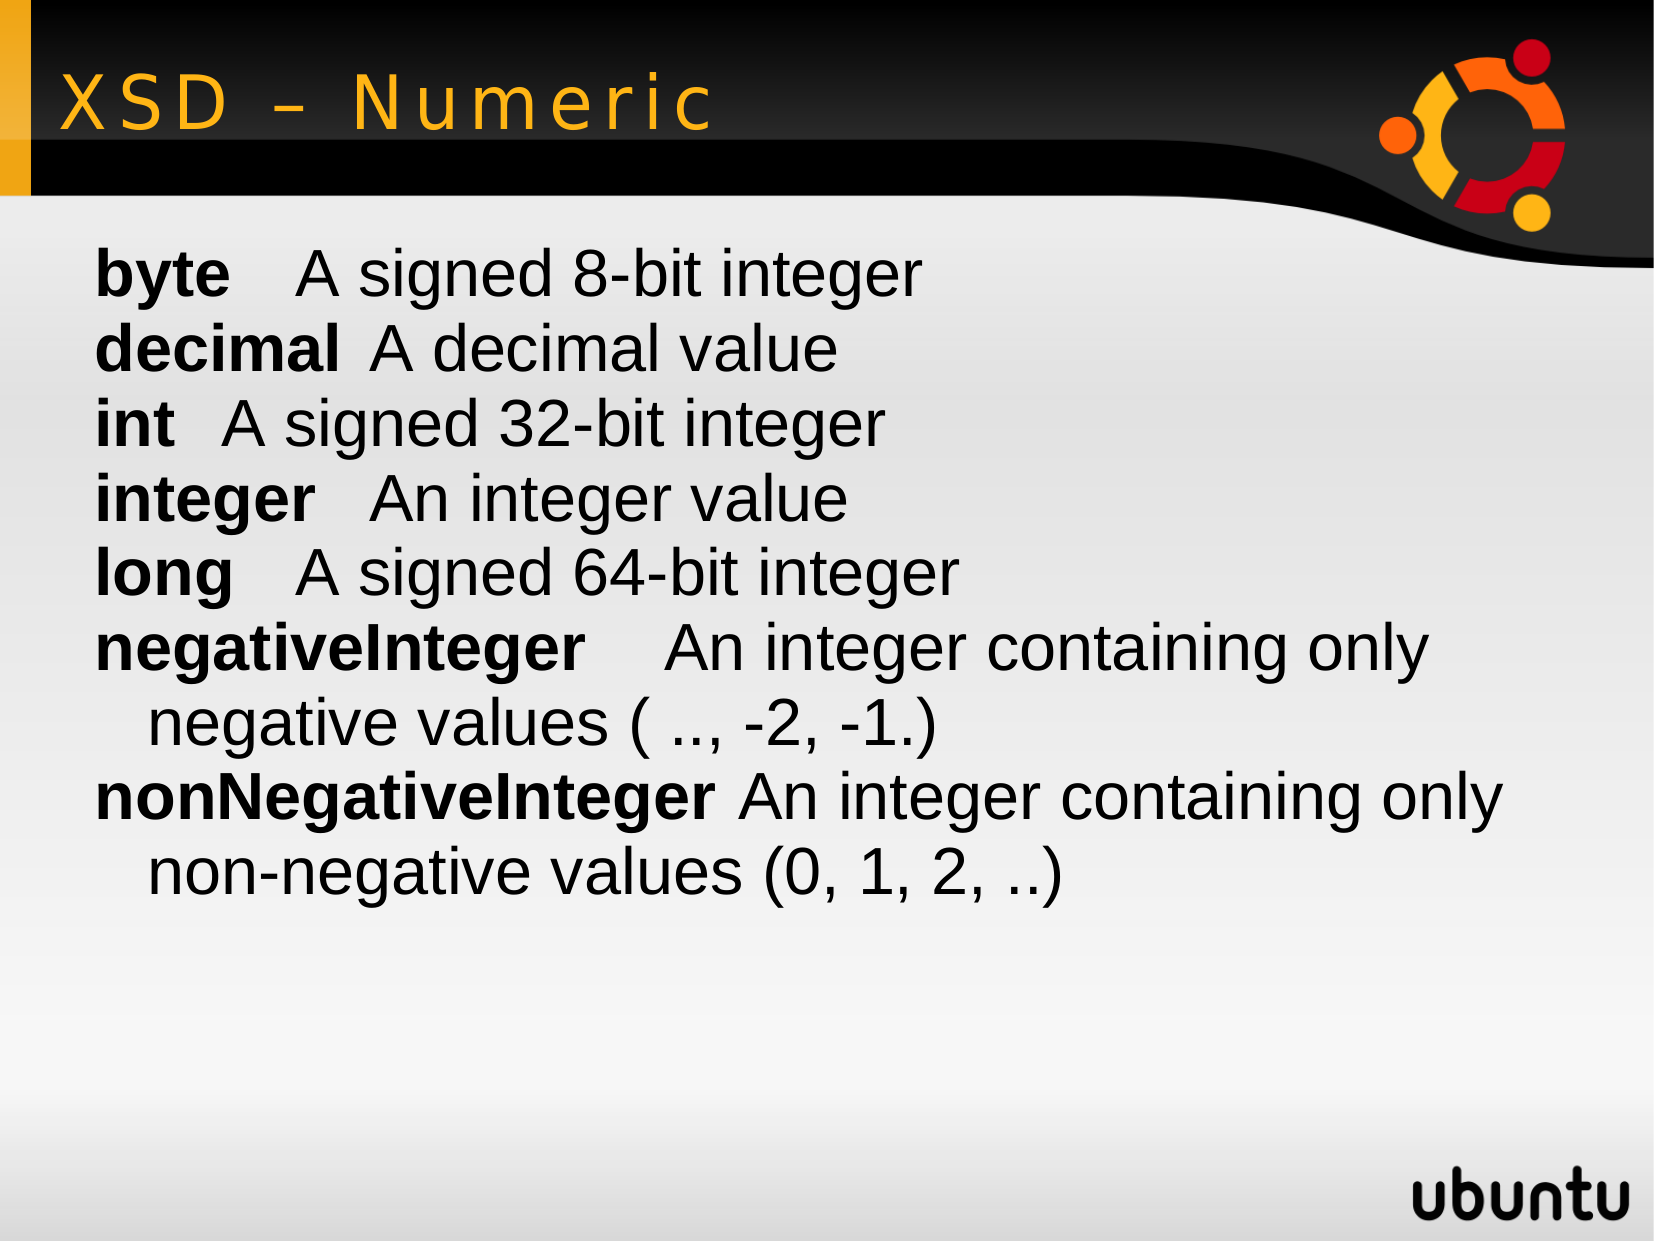

# XSD – Numeric
byte 	A signed 8-bit integer
decimal 	A decimal value
int 	A signed 32-bit integer
integer 	An integer value
long 	A signed 64-bit integer
negativeInteger 	An integer containing only negative values ( .., -2, -1.)
nonNegativeInteger 	An integer containing only non-negative values (0, 1, 2, ..)